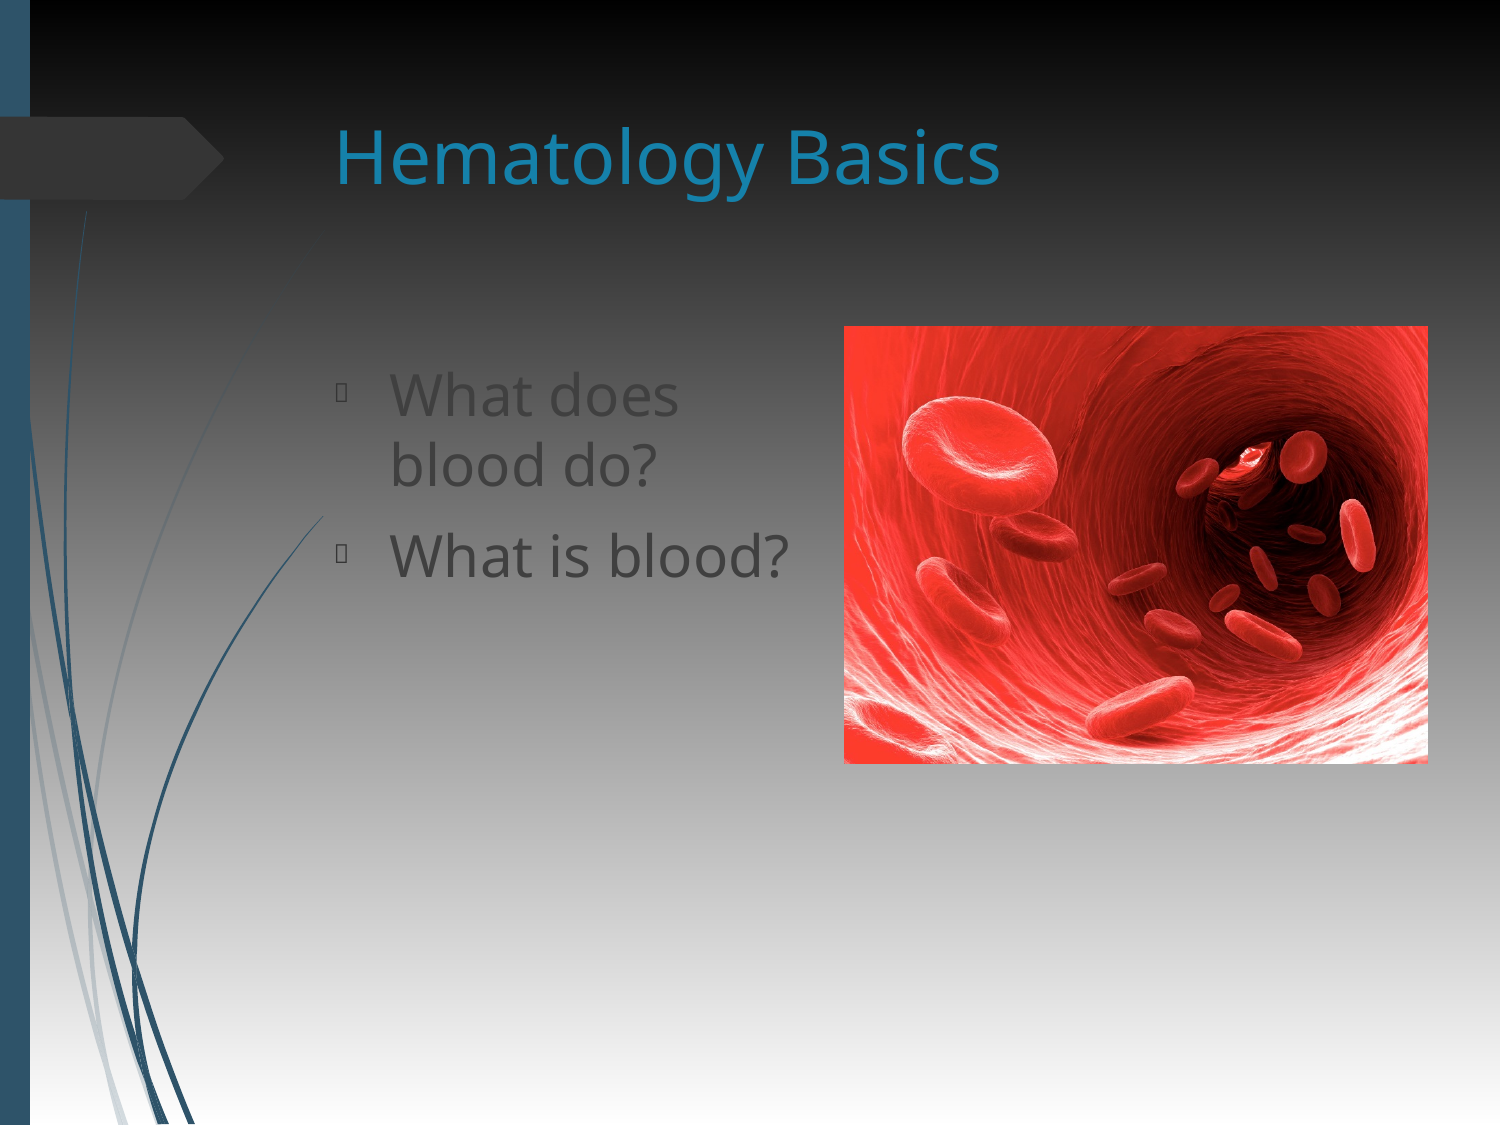

# Hematology Basics
What does blood do?
What is blood?